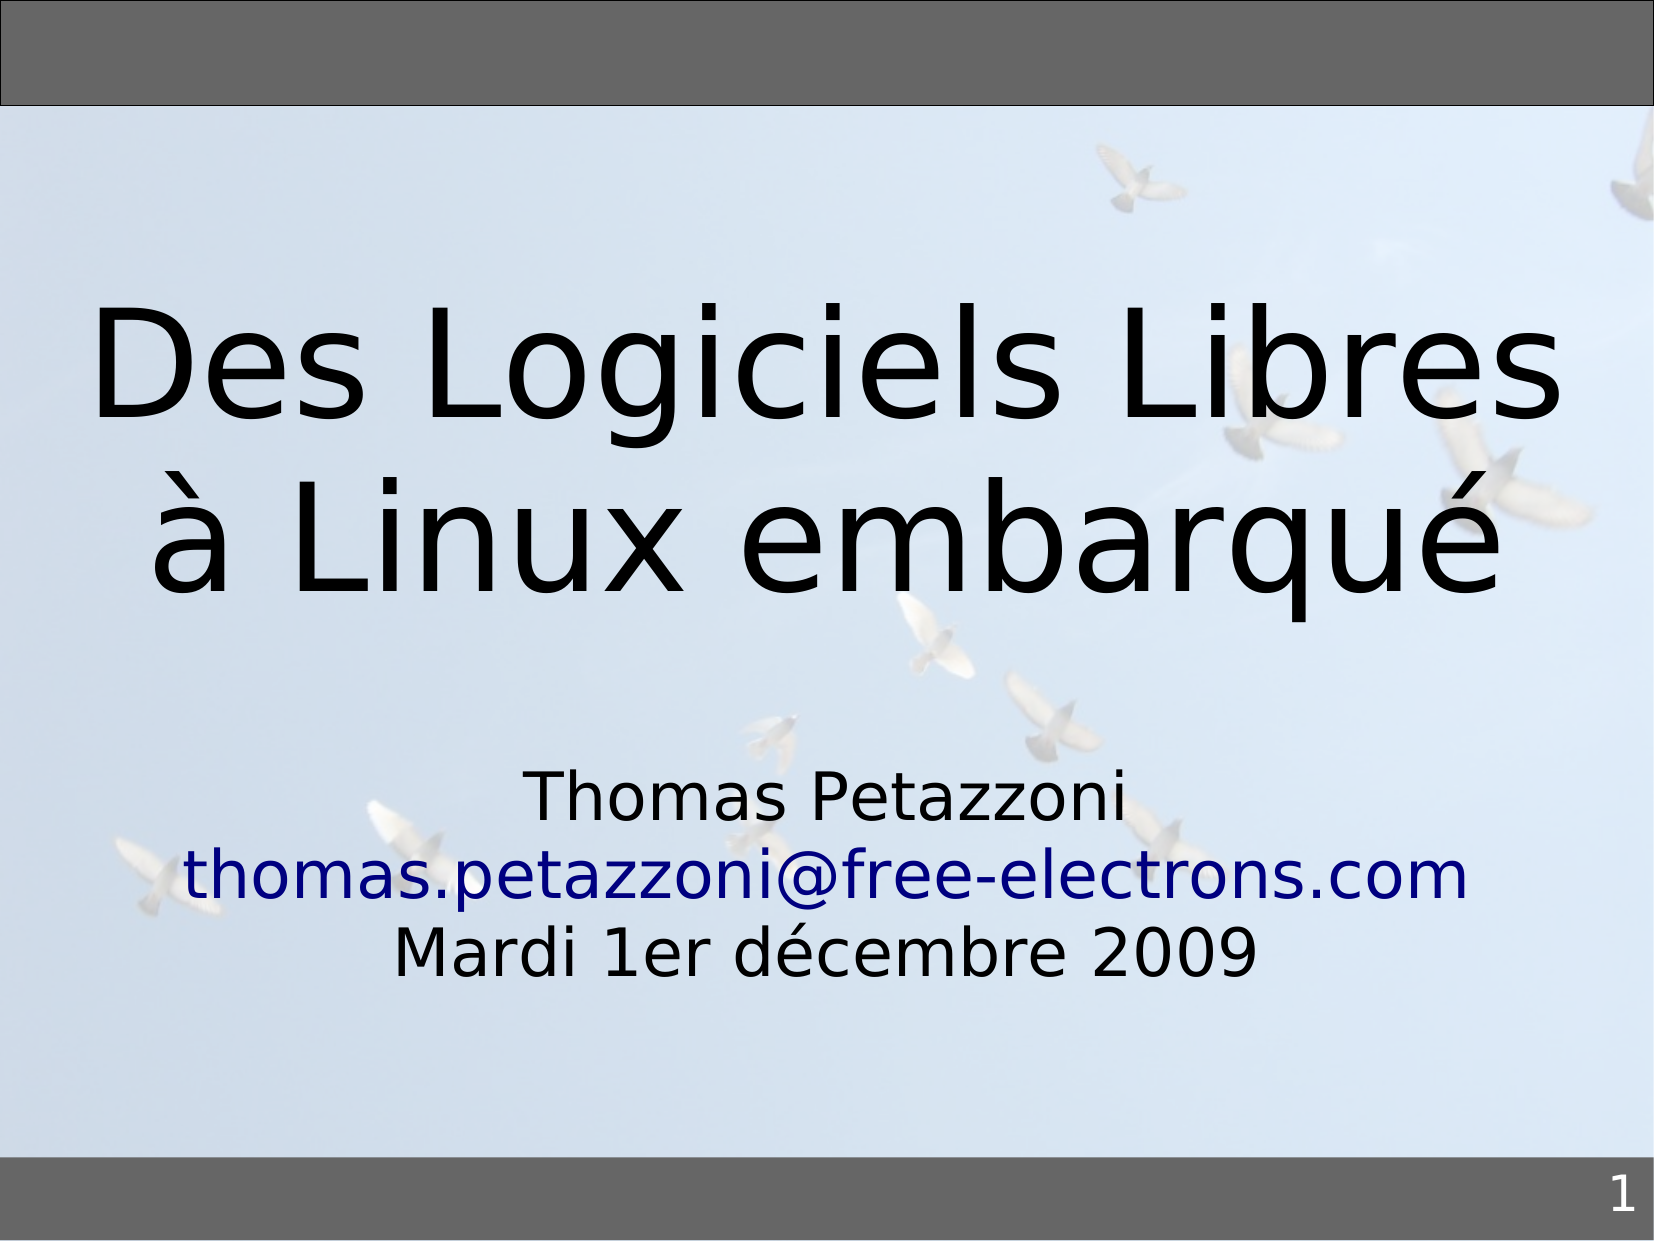

Des Logiciels Libres
à Linux embarqué
Thomas Petazzoni
thomas.petazzoni@free-electrons.com
Mardi 1er décembre 2009